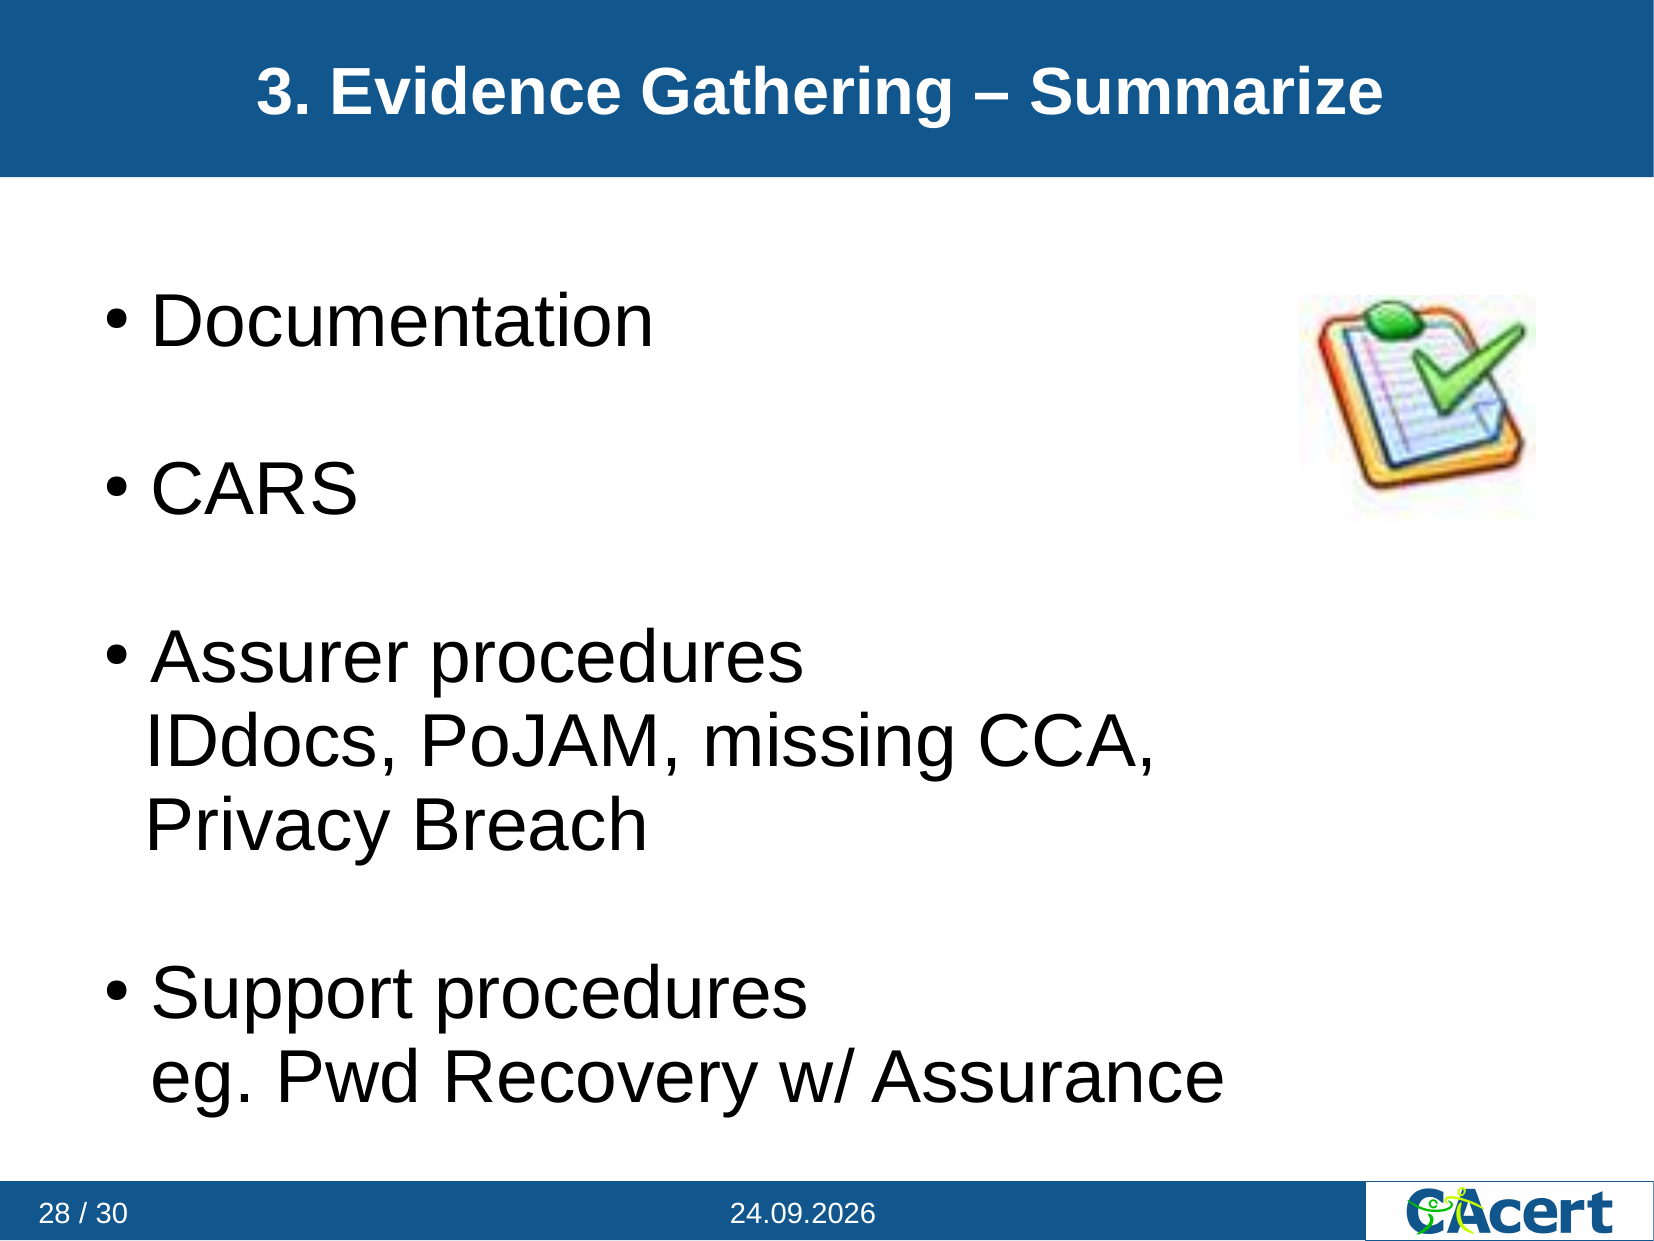

# 3. Evidence Gathering – Summarize
 Documentation
 CARS
 Assurer procedures
 IDdocs, PoJAM, missing CCA,
 Privacy Breach
 Support procedures
 eg. Pwd Recovery w/ Assurance